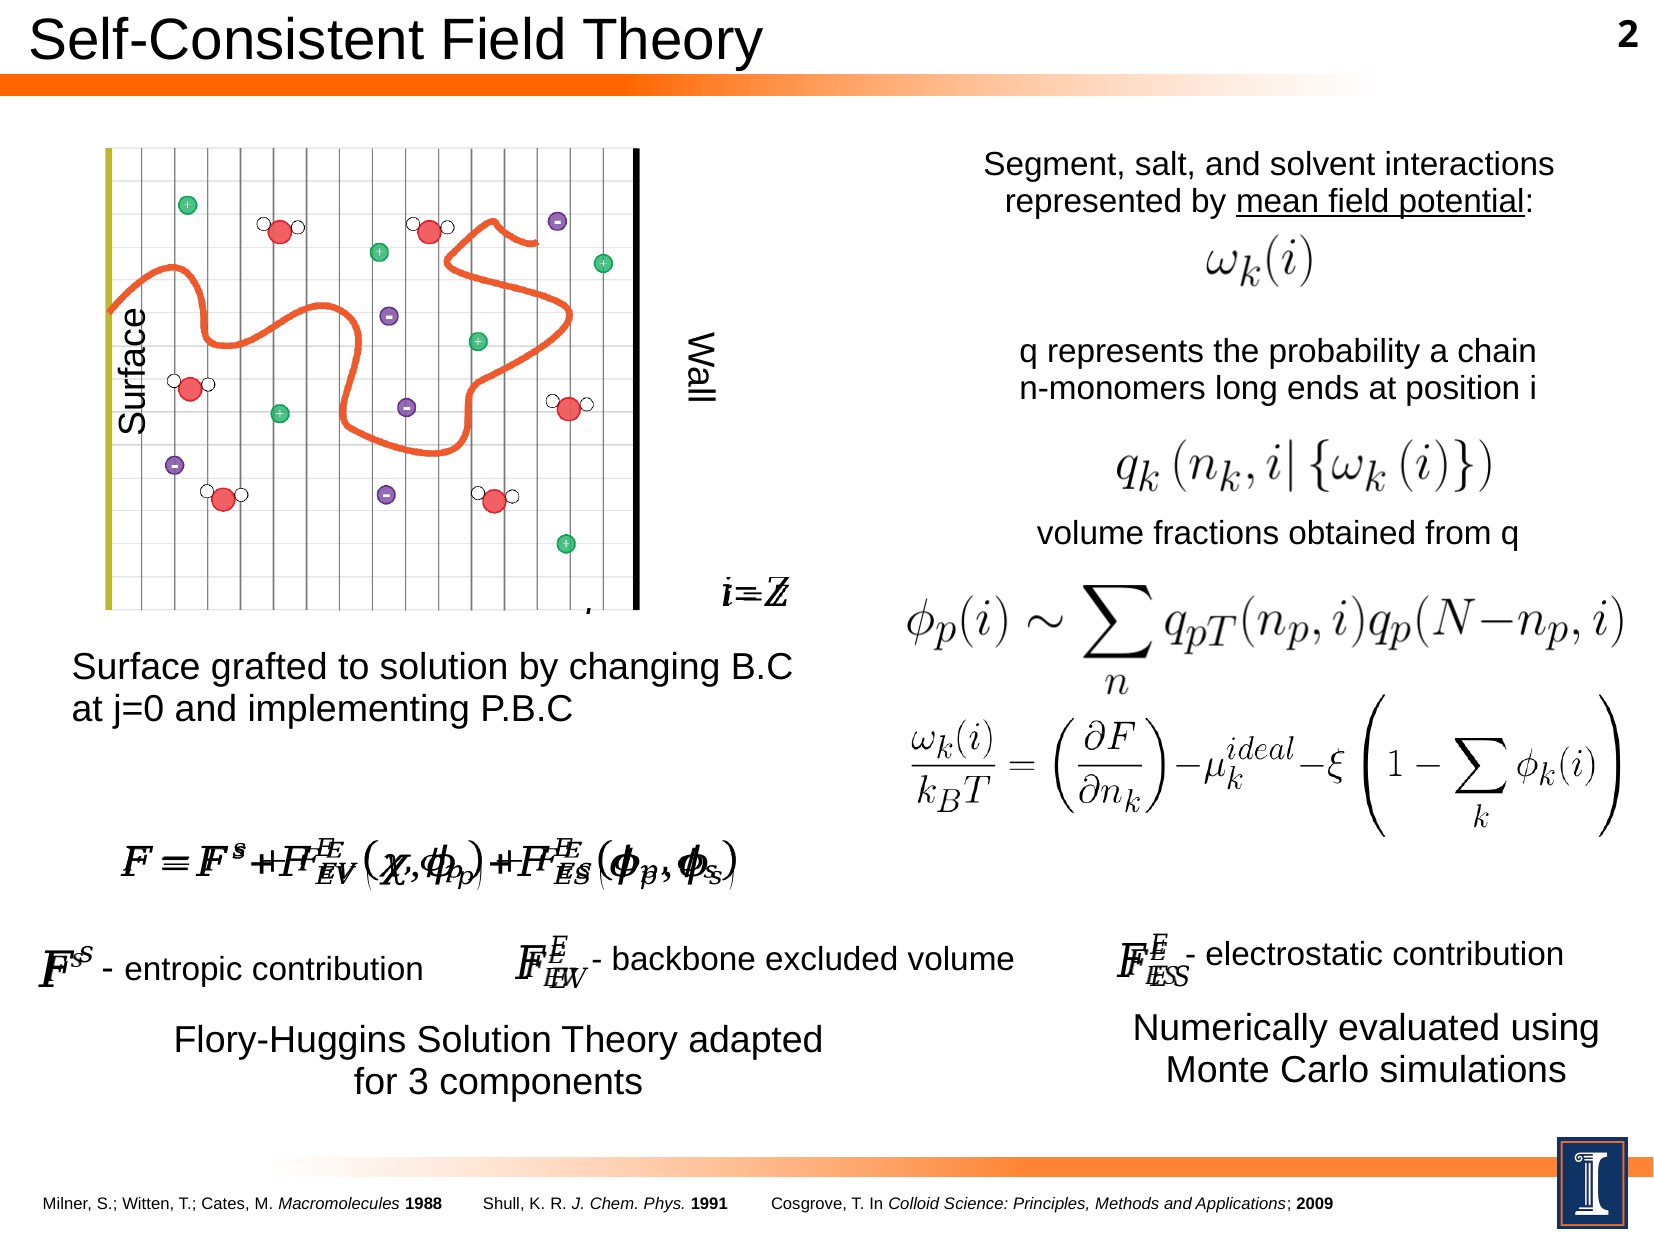

Self-Consistent Field Theory
Wall
Surface
Segment, salt, and solvent interactions represented by mean field potential:
q represents the probability a chain n-monomers long ends at position i
volume fractions obtained from q
Surface grafted to solution by changing B.C at j=0 and implementing P.B.C
- electrostatic contribution
- backbone excluded volume
- entropic contribution
Numerically evaluated using Monte Carlo simulations
Flory-Huggins Solution Theory adapted for 3 components
Cosgrove, T. In Colloid Science: Principles, Methods and Applications; 2009
Shull, K. R. J. Chem. Phys. 1991
Milner, S.; Witten, T.; Cates, M. Macromolecules 1988